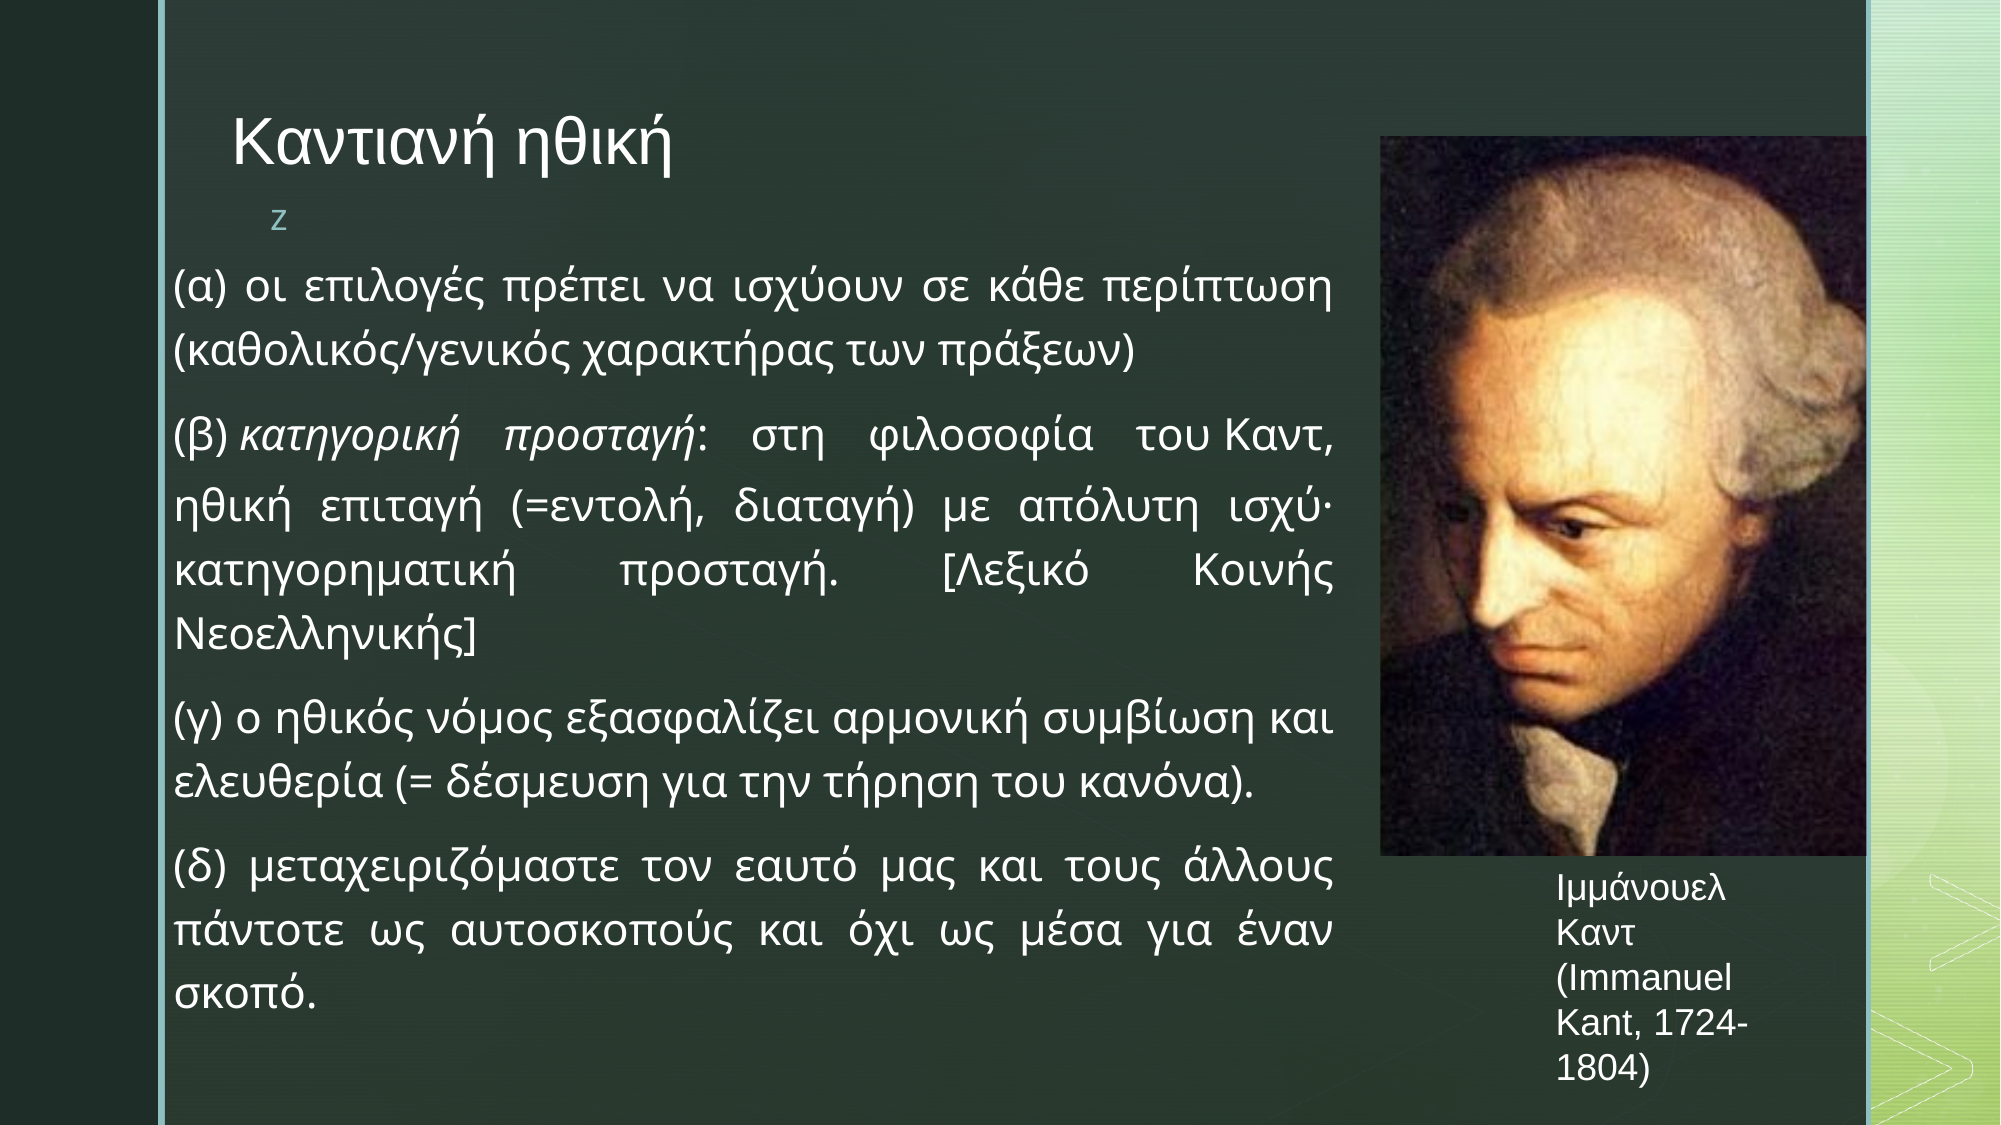

# Καντιανή ηθική
(α) οι επιλογές πρέπει να ισχύουν σε κάθε περίπτωση (καθολικός/γενικός χαρακτήρας των πράξεων)
(β) κατηγορική προσταγή: στη φιλοσοφία του Kαντ, ηθική επιταγή (=εντολή, διαταγή) με απόλυτη ισχύ· κατηγορηματική προσταγή. [Λεξικό Κοινής Νεοελληνικής]
(γ) ο ηθικός νόμος εξασφαλίζει αρμονική συμβίωση και ελευθερία (= δέσμευση για την τήρηση του κανόνα).
(δ) μεταχειριζόμαστε τον εαυτό μας και τους άλλους πάντοτε ως αυτοσκοπούς και όχι ως μέσα για έναν σκοπό.
Ιμμάνουελ Καντ (Immanuel Kant, 1724-1804)